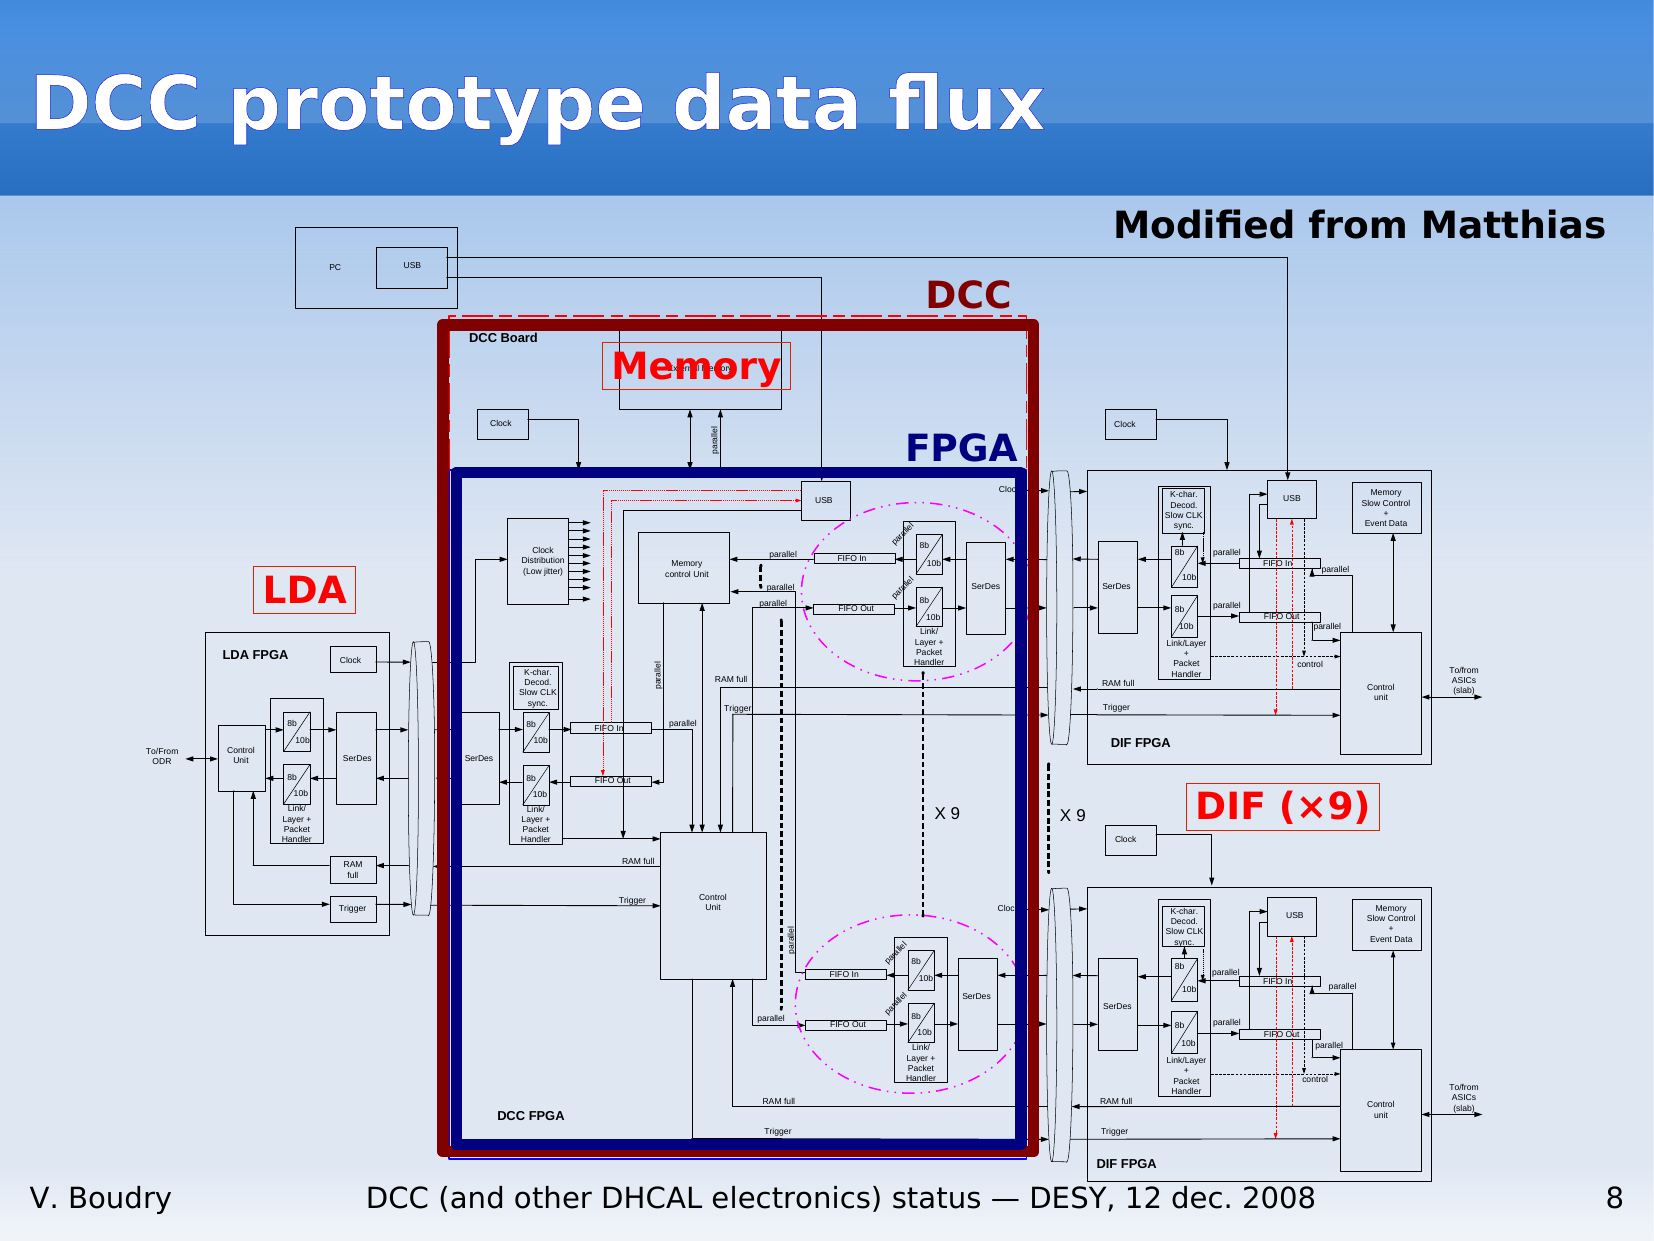

# DCC prototype data flux
Modified from Matthias
DCC
Memory
FPGA
LDA
DIF (×9)
DCC (and other DHCAL electronics) status — DESY, 12 dec. 2008
8